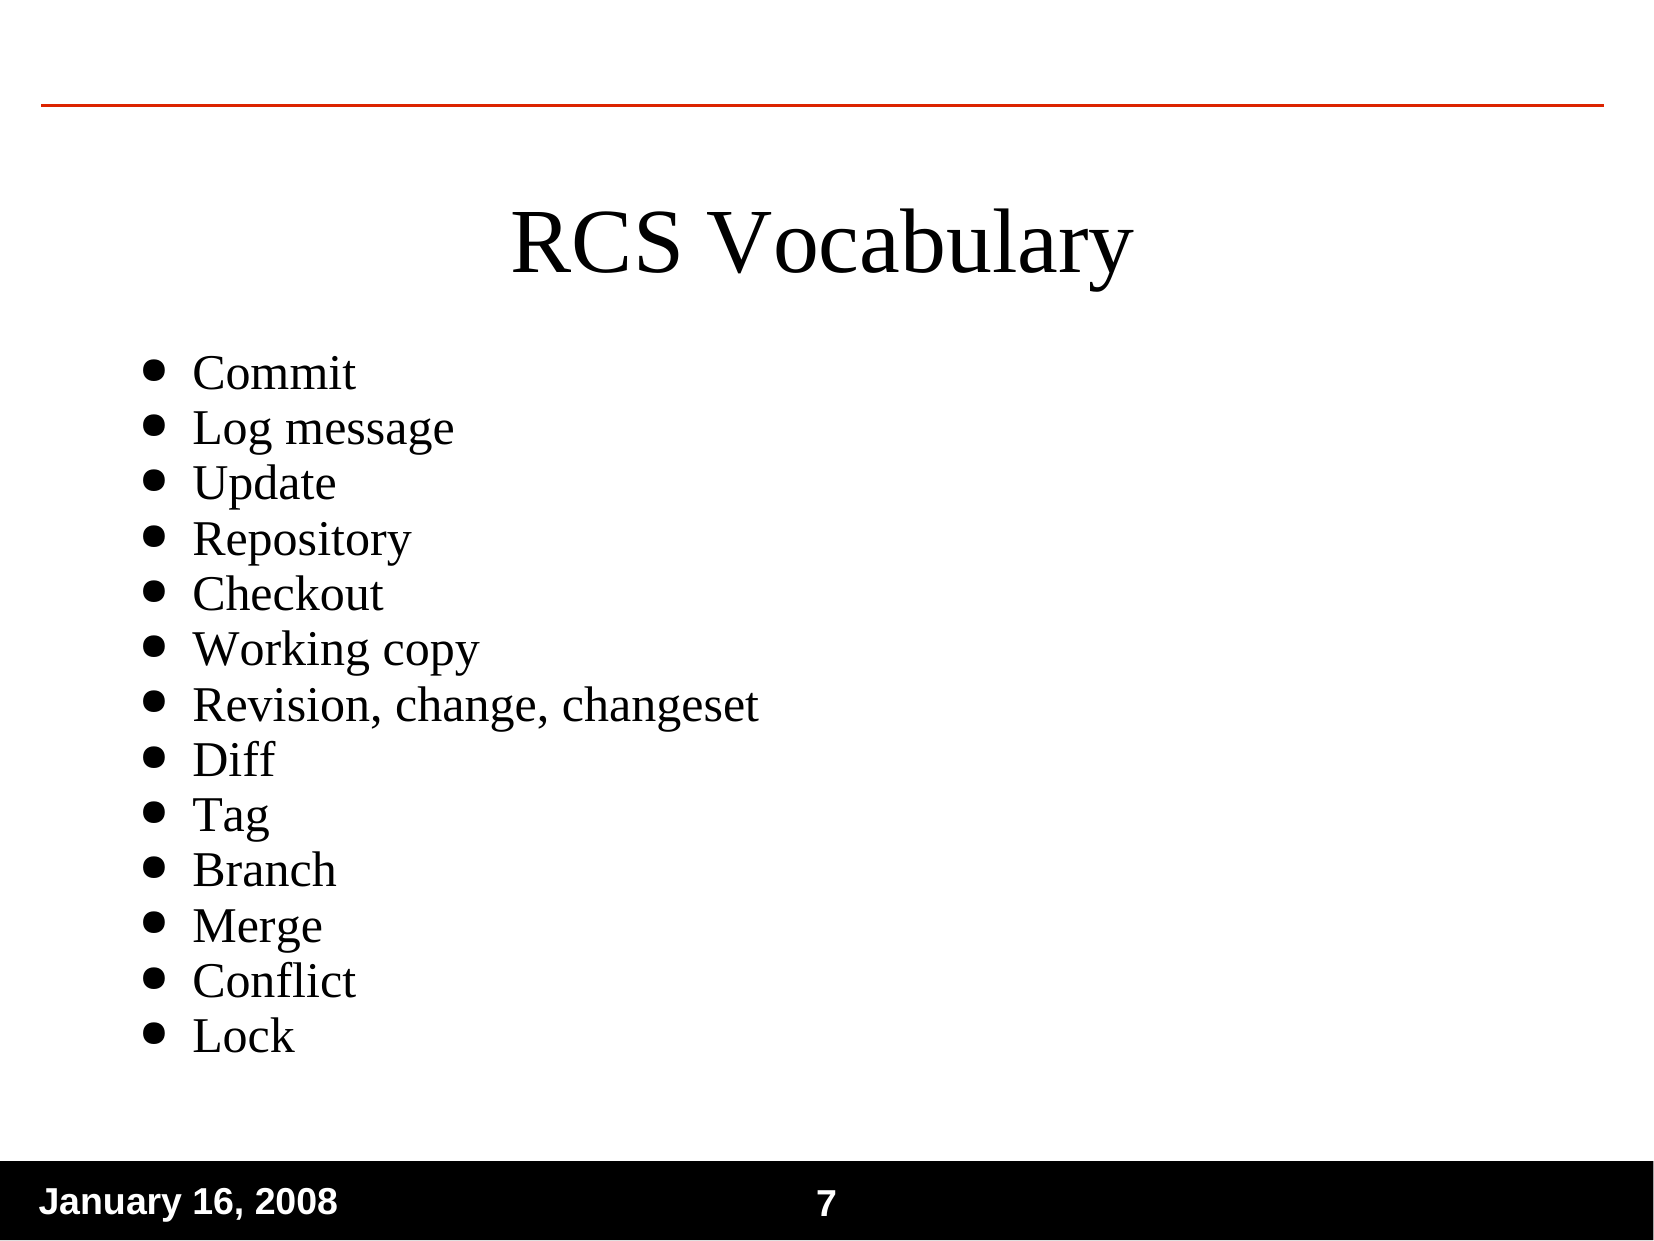

# RCS Vocabulary
Commit
Log message
Update
Repository
Checkout
Working copy
Revision, change, changeset
Diff
Tag
Branch
Merge
Conflict
Lock